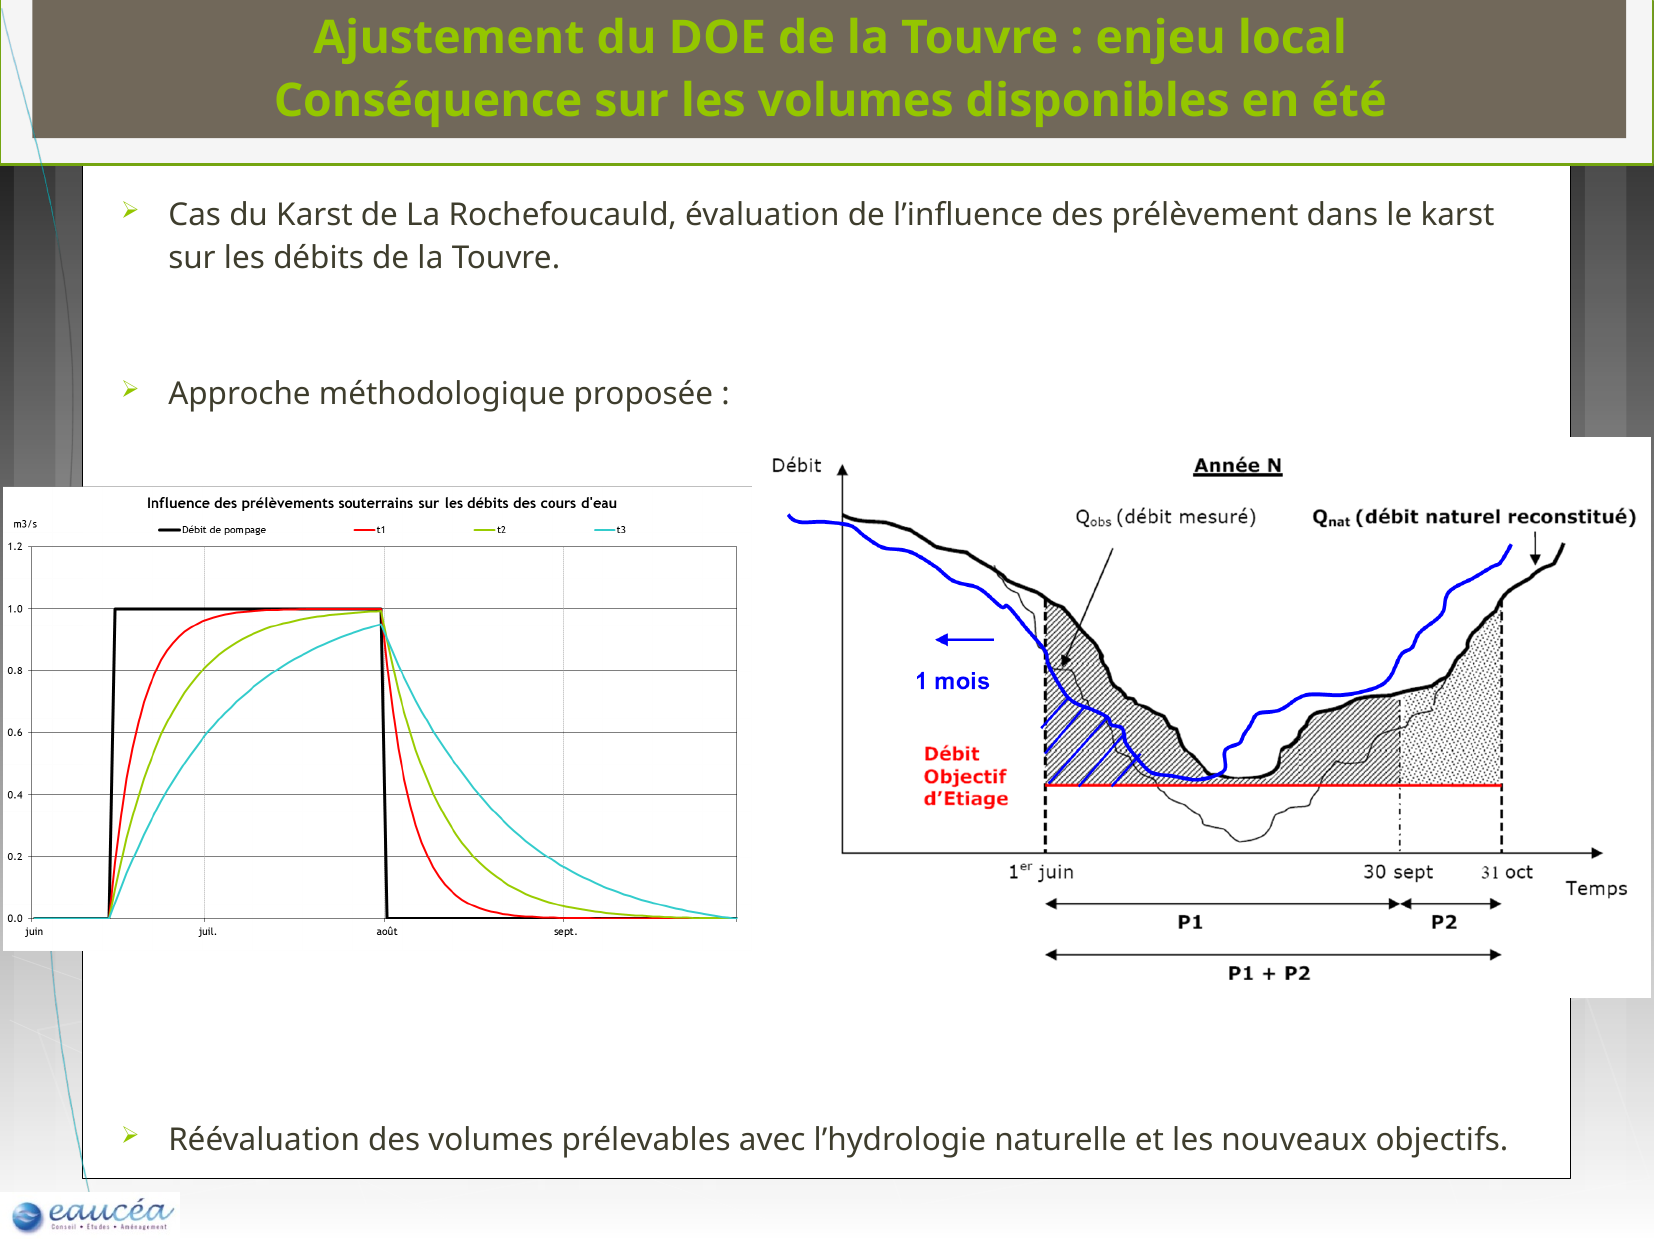

# Ajustement du DOE de la Touvre : enjeu local Conséquence sur les volumes disponibles en été
Cas du Karst de La Rochefoucauld, évaluation de l’influence des prélèvement dans le karst sur les débits de la Touvre.
Approche méthodologique proposée :
Réévaluation des volumes prélevables avec l’hydrologie naturelle et les nouveaux objectifs.